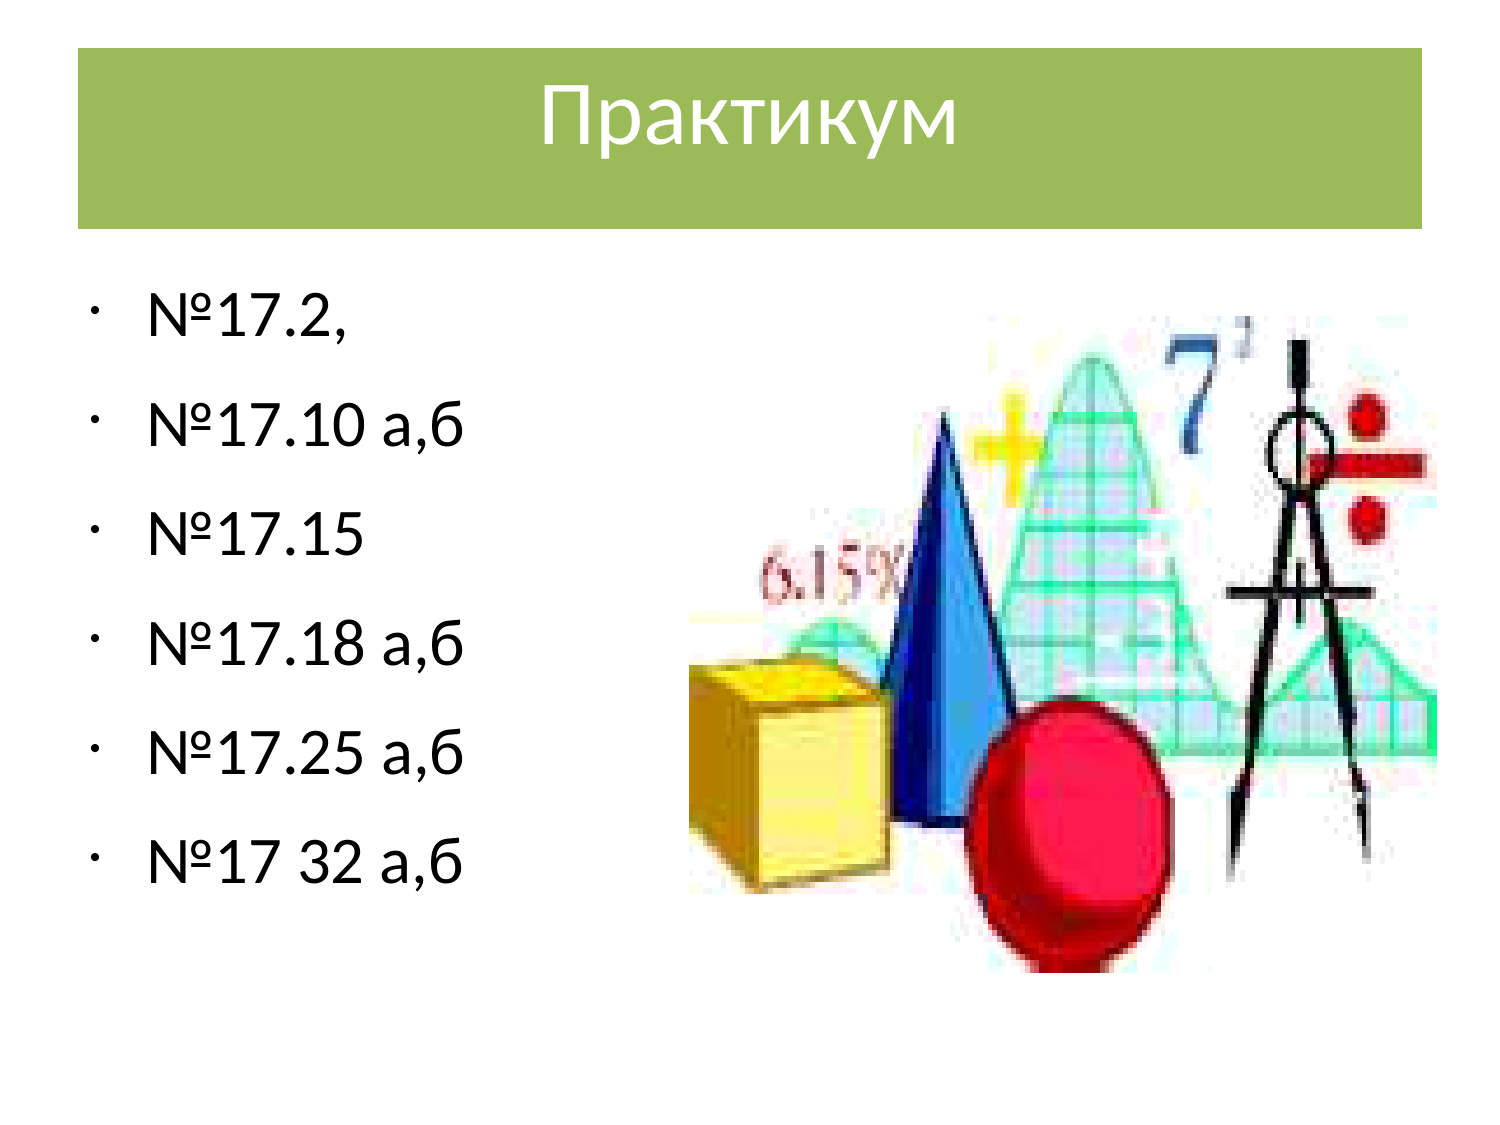

# Практикум
№17.2,
№17.10 а,б
№17.15
№17.18 а,б
№17.25 а,б
№17 32 а,б